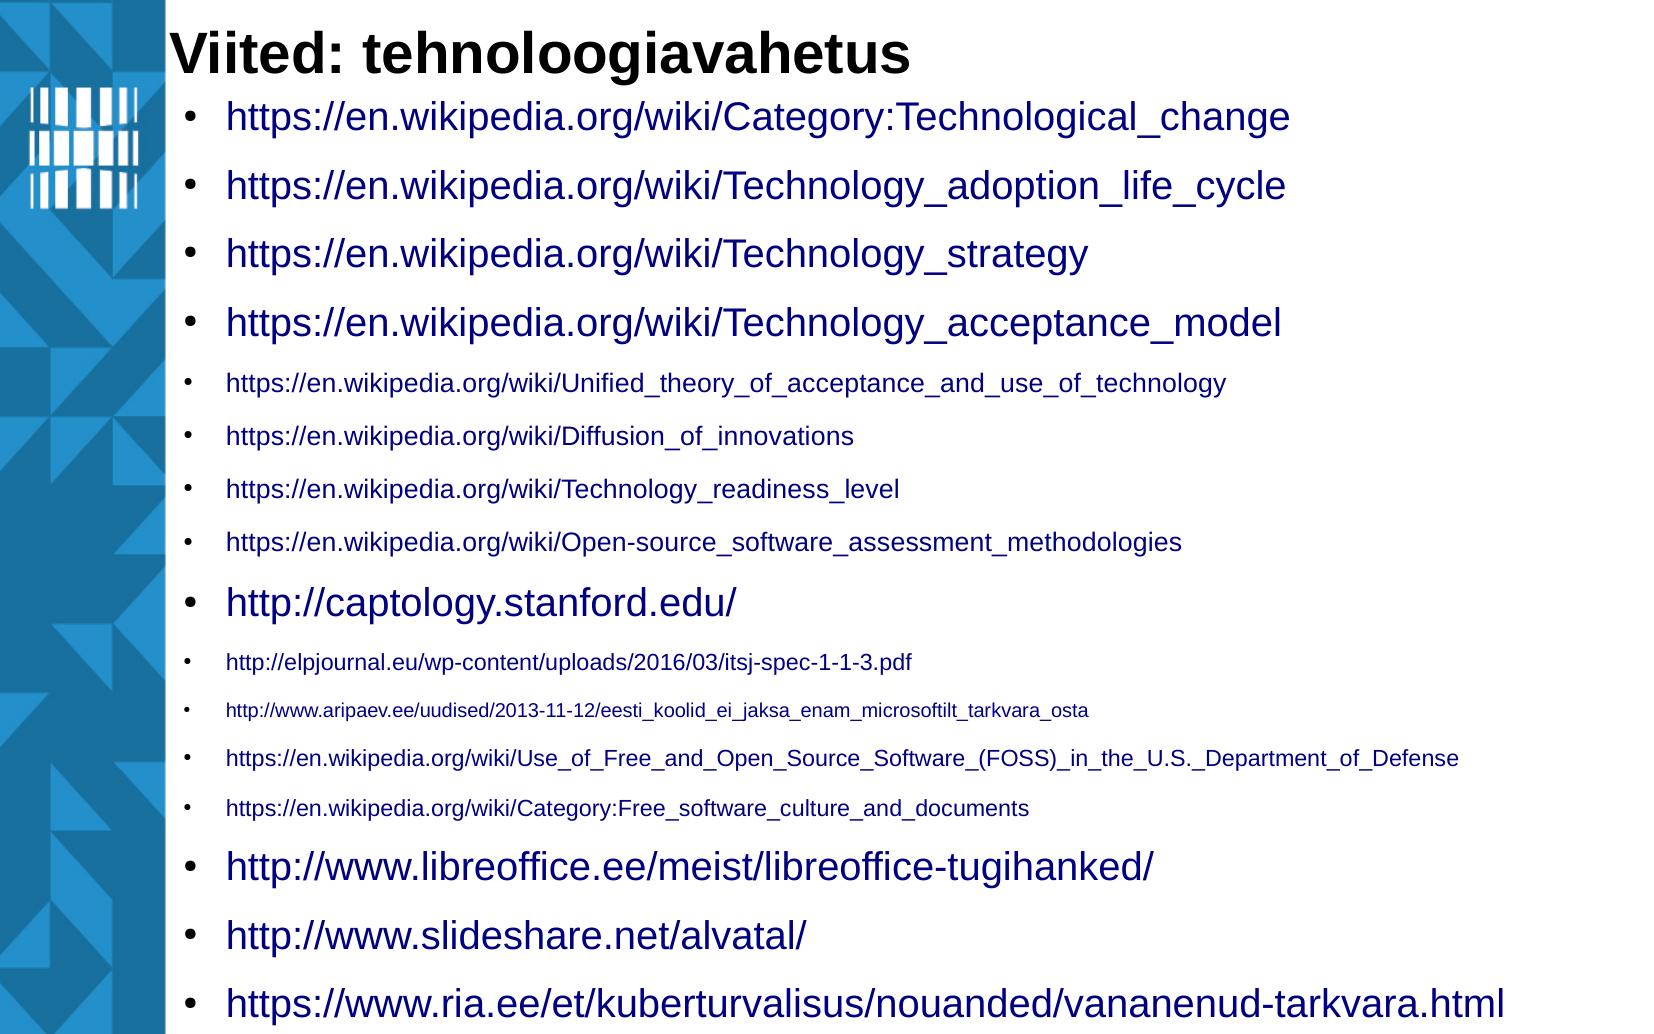

# Viited: tehnoloogiavahetus
https://en.wikipedia.org/wiki/Category:Technological_change
https://en.wikipedia.org/wiki/Technology_adoption_life_cycle
https://en.wikipedia.org/wiki/Technology_strategy
https://en.wikipedia.org/wiki/Technology_acceptance_model
https://en.wikipedia.org/wiki/Unified_theory_of_acceptance_and_use_of_technology
https://en.wikipedia.org/wiki/Diffusion_of_innovations
https://en.wikipedia.org/wiki/Technology_readiness_level
https://en.wikipedia.org/wiki/Open-source_software_assessment_methodologies
http://captology.stanford.edu/
http://elpjournal.eu/wp-content/uploads/2016/03/itsj-spec-1-1-3.pdf
http://www.aripaev.ee/uudised/2013-11-12/eesti_koolid_ei_jaksa_enam_microsoftilt_tarkvara_osta
https://en.wikipedia.org/wiki/Use_of_Free_and_Open_Source_Software_(FOSS)_in_the_U.S._Department_of_Defense
https://en.wikipedia.org/wiki/Category:Free_software_culture_and_documents
http://www.libreoffice.ee/meist/libreoffice-tugihanked/
http://www.slideshare.net/alvatal/
https://www.ria.ee/et/kuberturvalisus/nouanded/vananenud-tarkvara.html